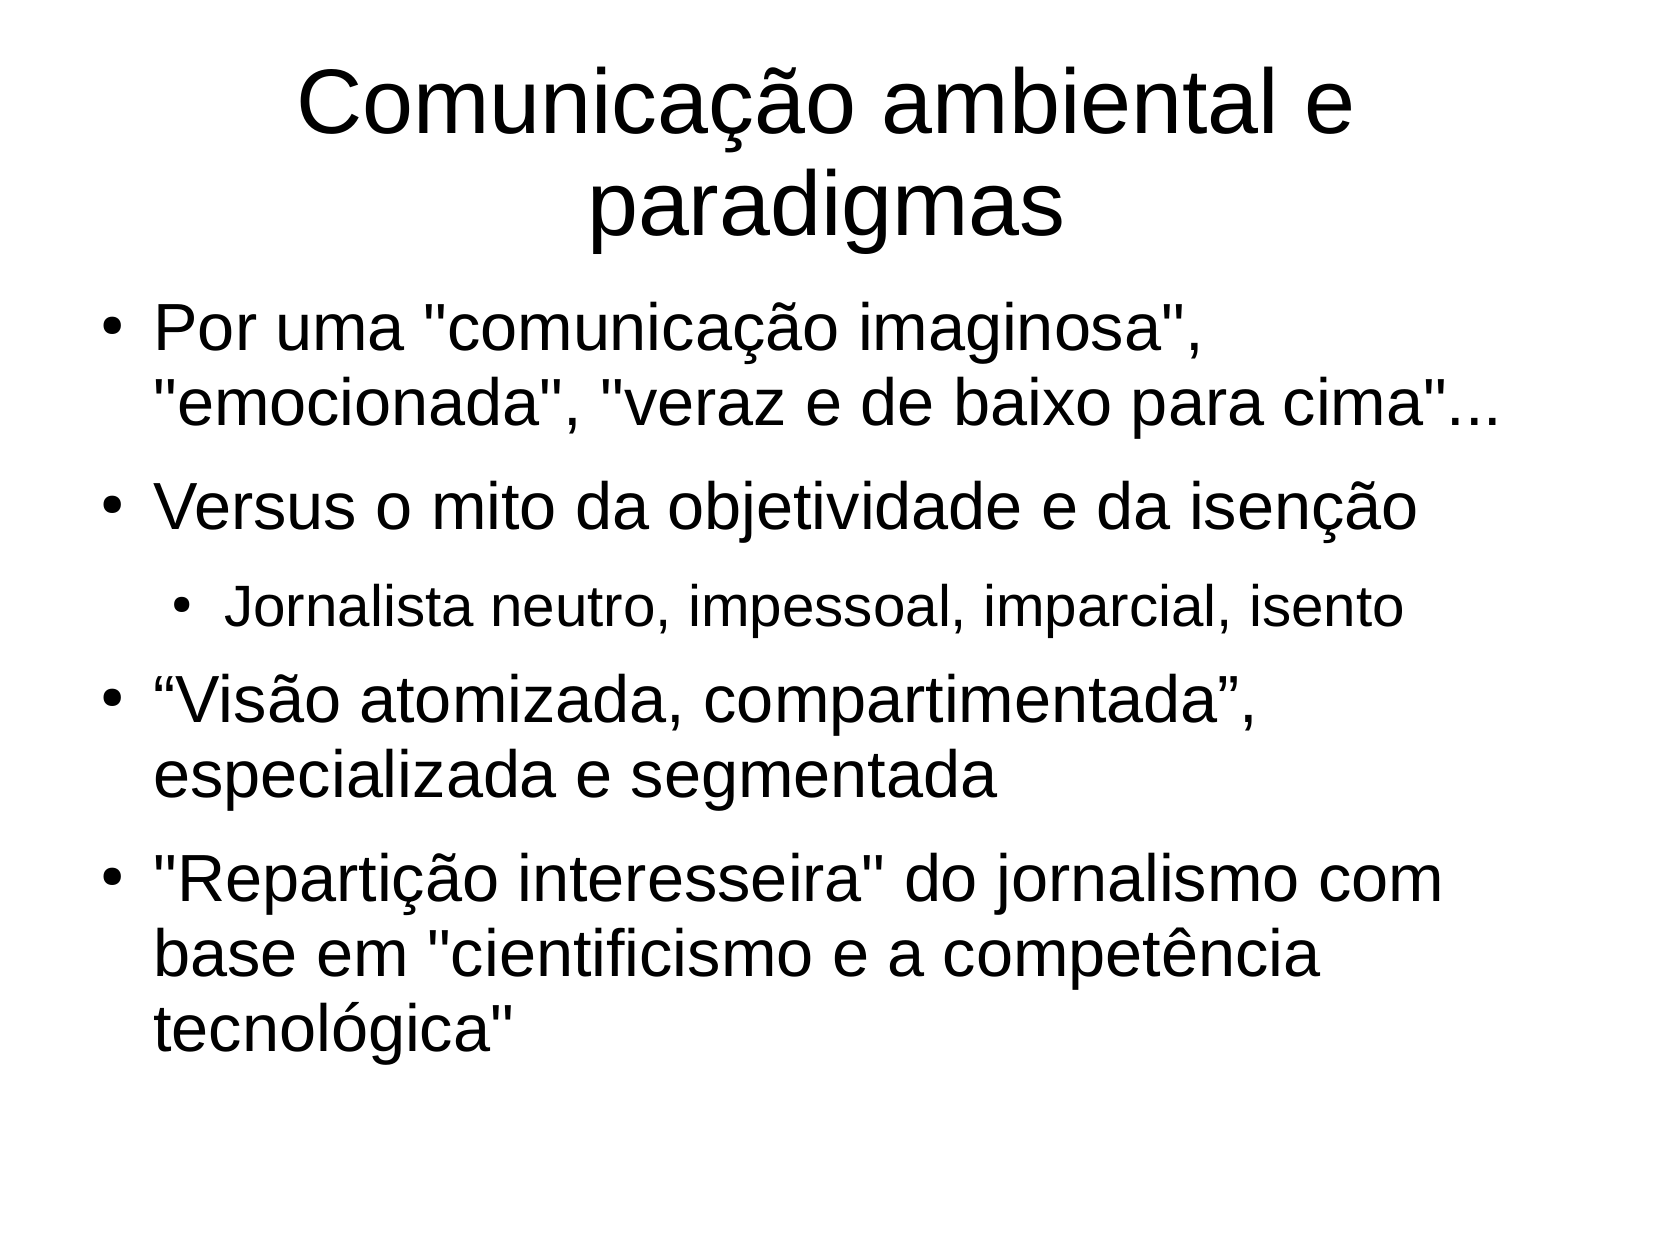

# Comunicação ambiental e paradigmas
Por uma "comunicação imaginosa", "emocionada", "veraz e de baixo para cima"...
Versus o mito da objetividade e da isenção
Jornalista neutro, impessoal, imparcial, isento
“Visão atomizada, compartimentada”, especializada e segmentada
"Repartição interesseira" do jornalismo com base em "cientificismo e a competência tecnológica"